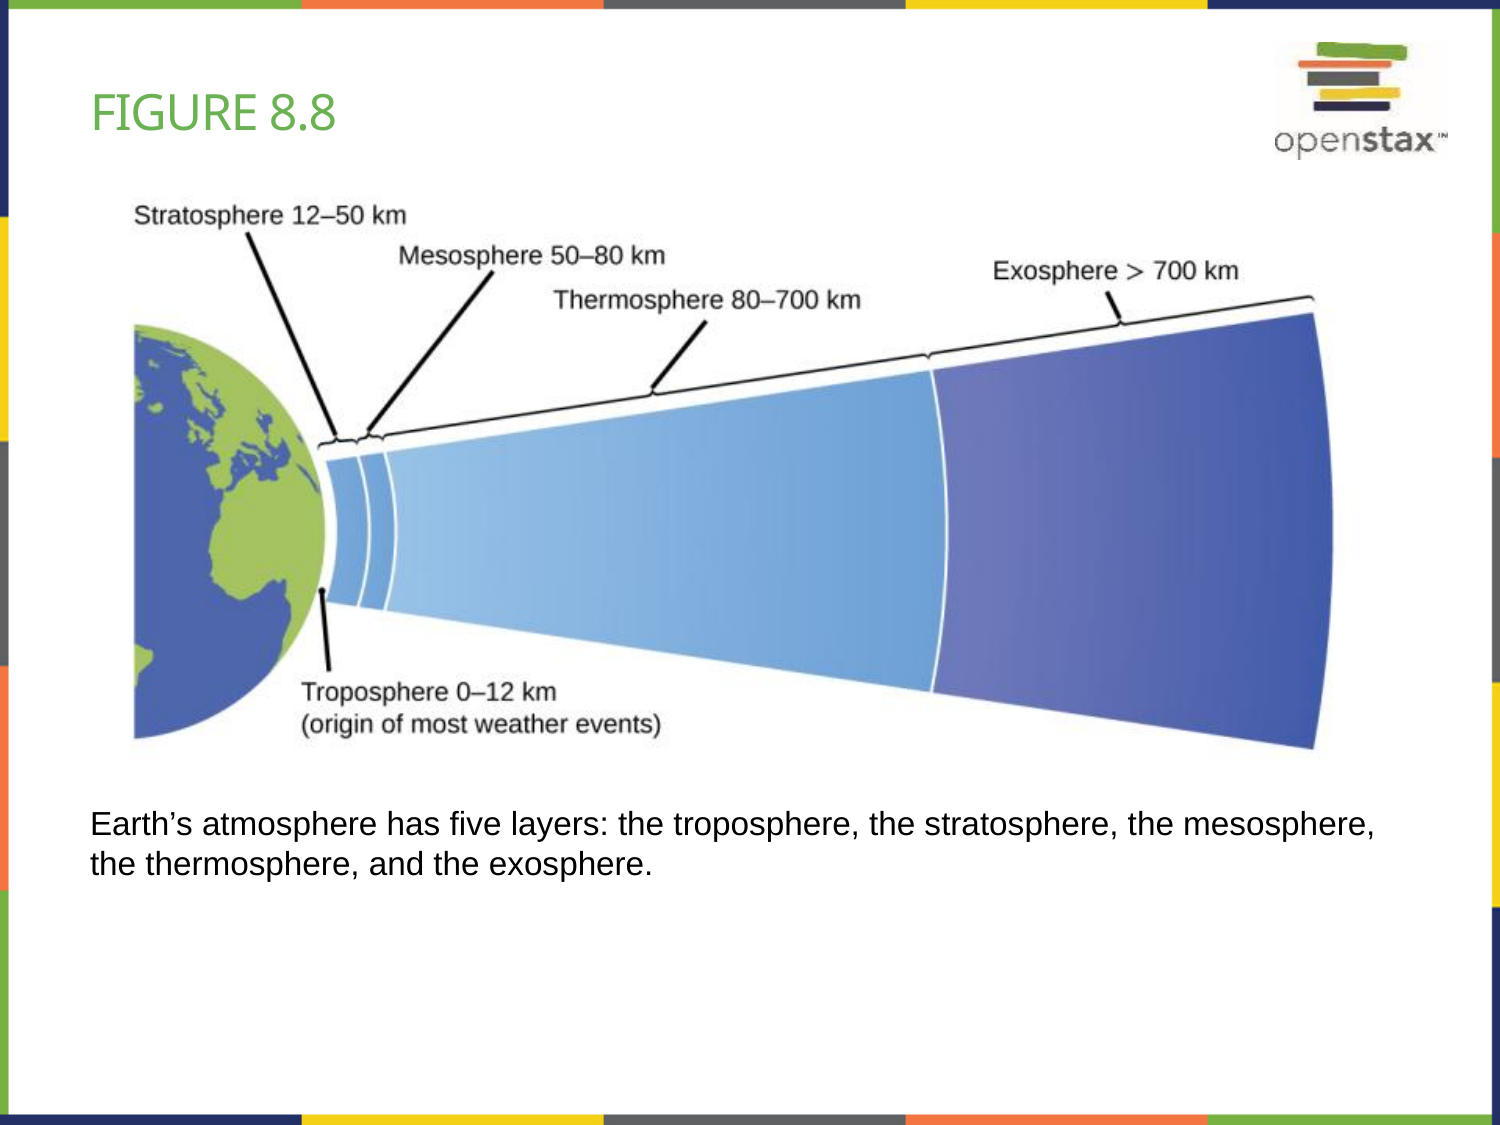

# Figure 8.8
Earth’s atmosphere has five layers: the troposphere, the stratosphere, the mesosphere, the thermosphere, and the exosphere.